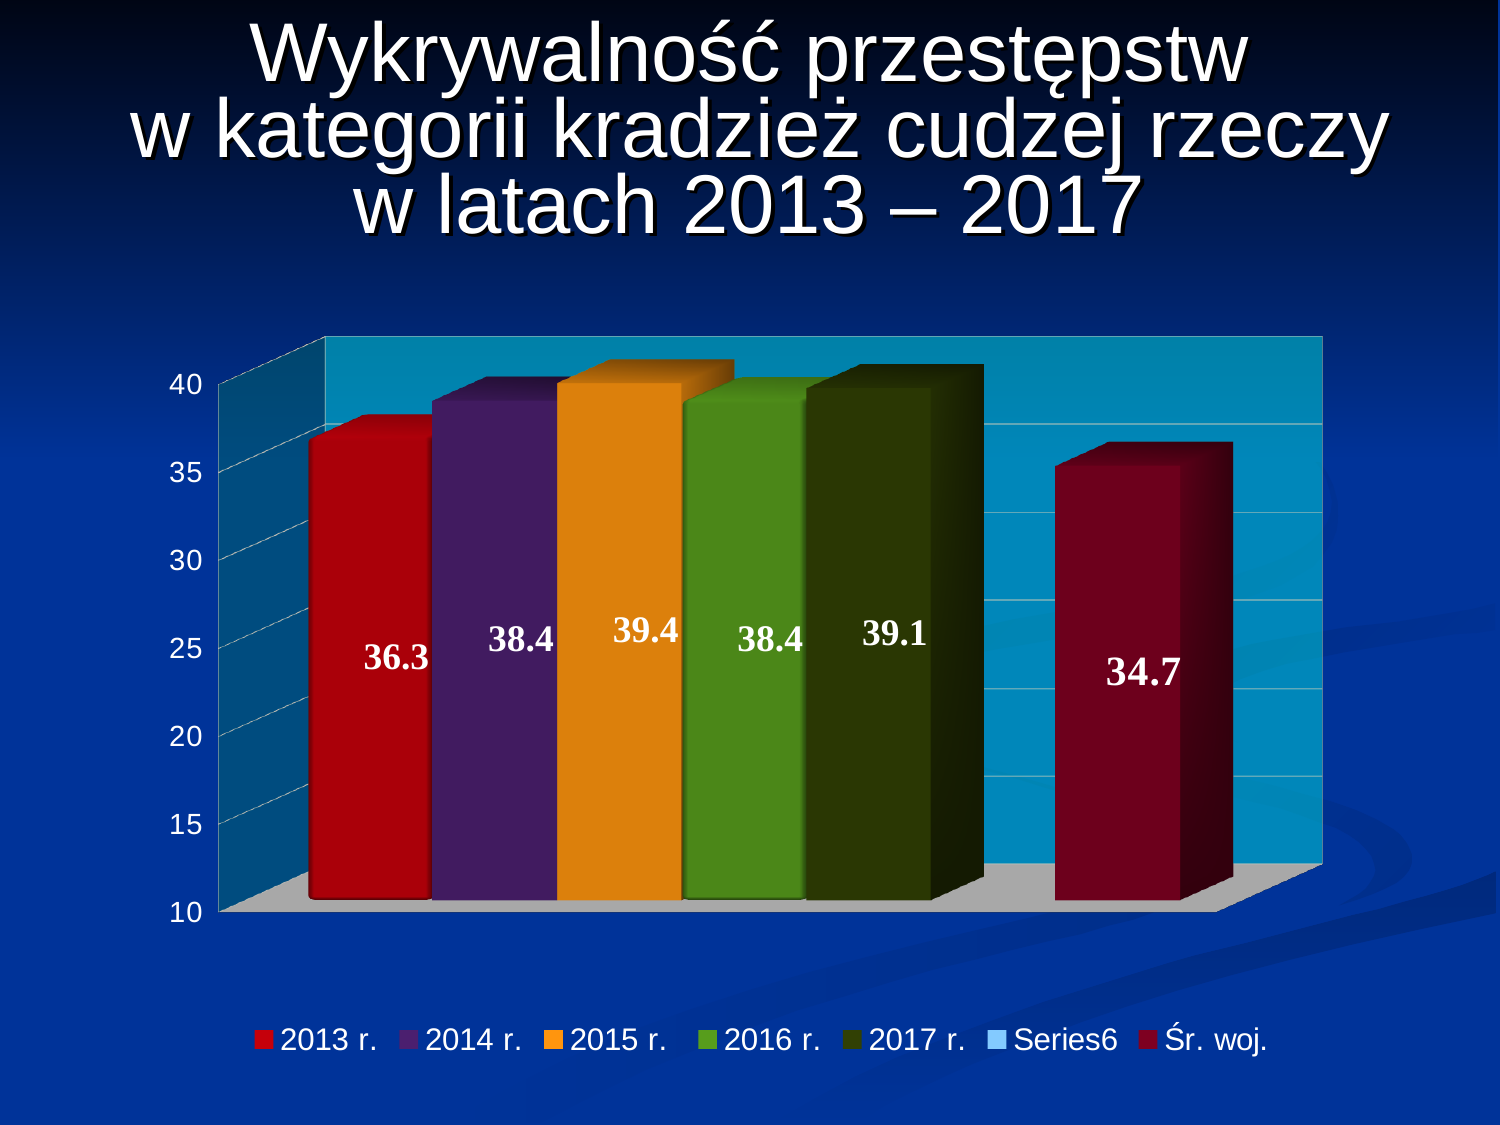

# Wykrywalność przestępstw w kategorii kradzież cudzej rzeczy w latach 2013 – 2017
[unsupported chart]